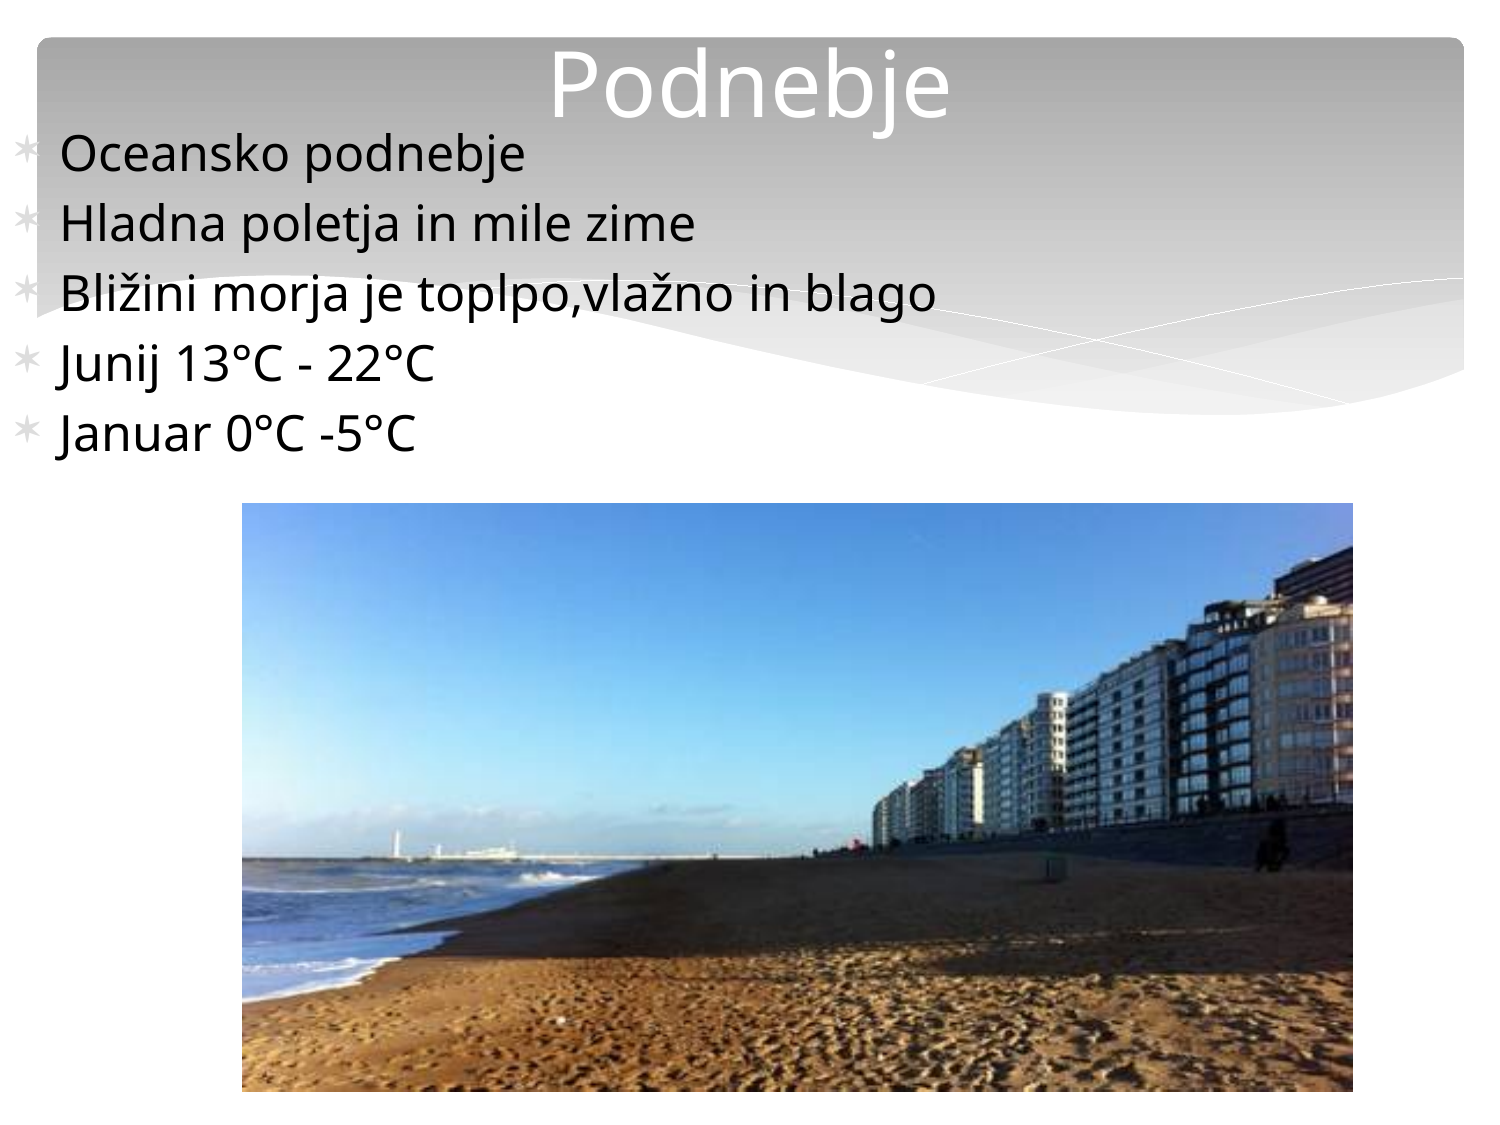

Podnebje
# Oceansko podnebje
Hladna poletja in mile zime
Bližini morja je toplpo,vlažno in blago
Junij 13°C - 22°C
Januar 0°C -5°C